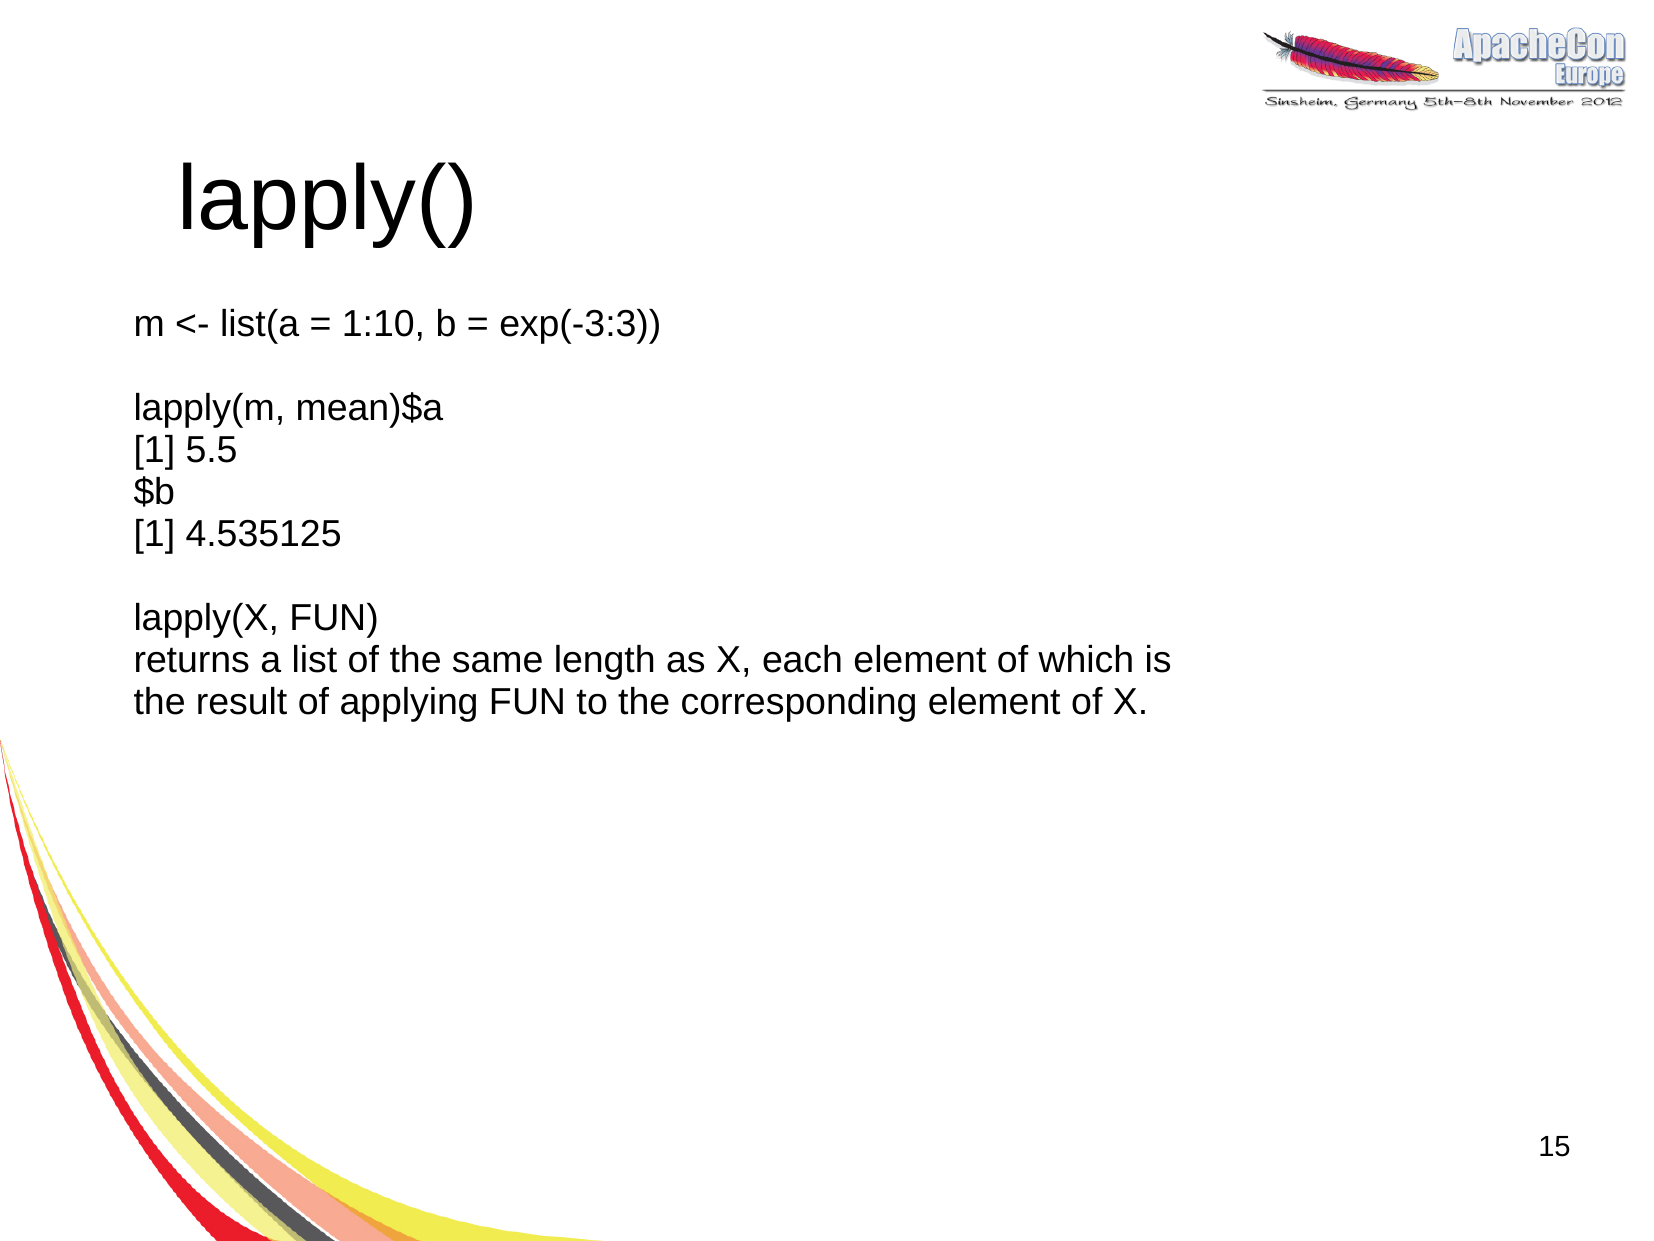

# lapply()
m <- list(a = 1:10, b = exp(-3:3))
lapply(m, mean)$a
[1] 5.5
$b
[1] 4.535125
lapply(X, FUN)
returns a list of the same length as X, each element of which is the result of applying FUN to the corresponding element of X.
15